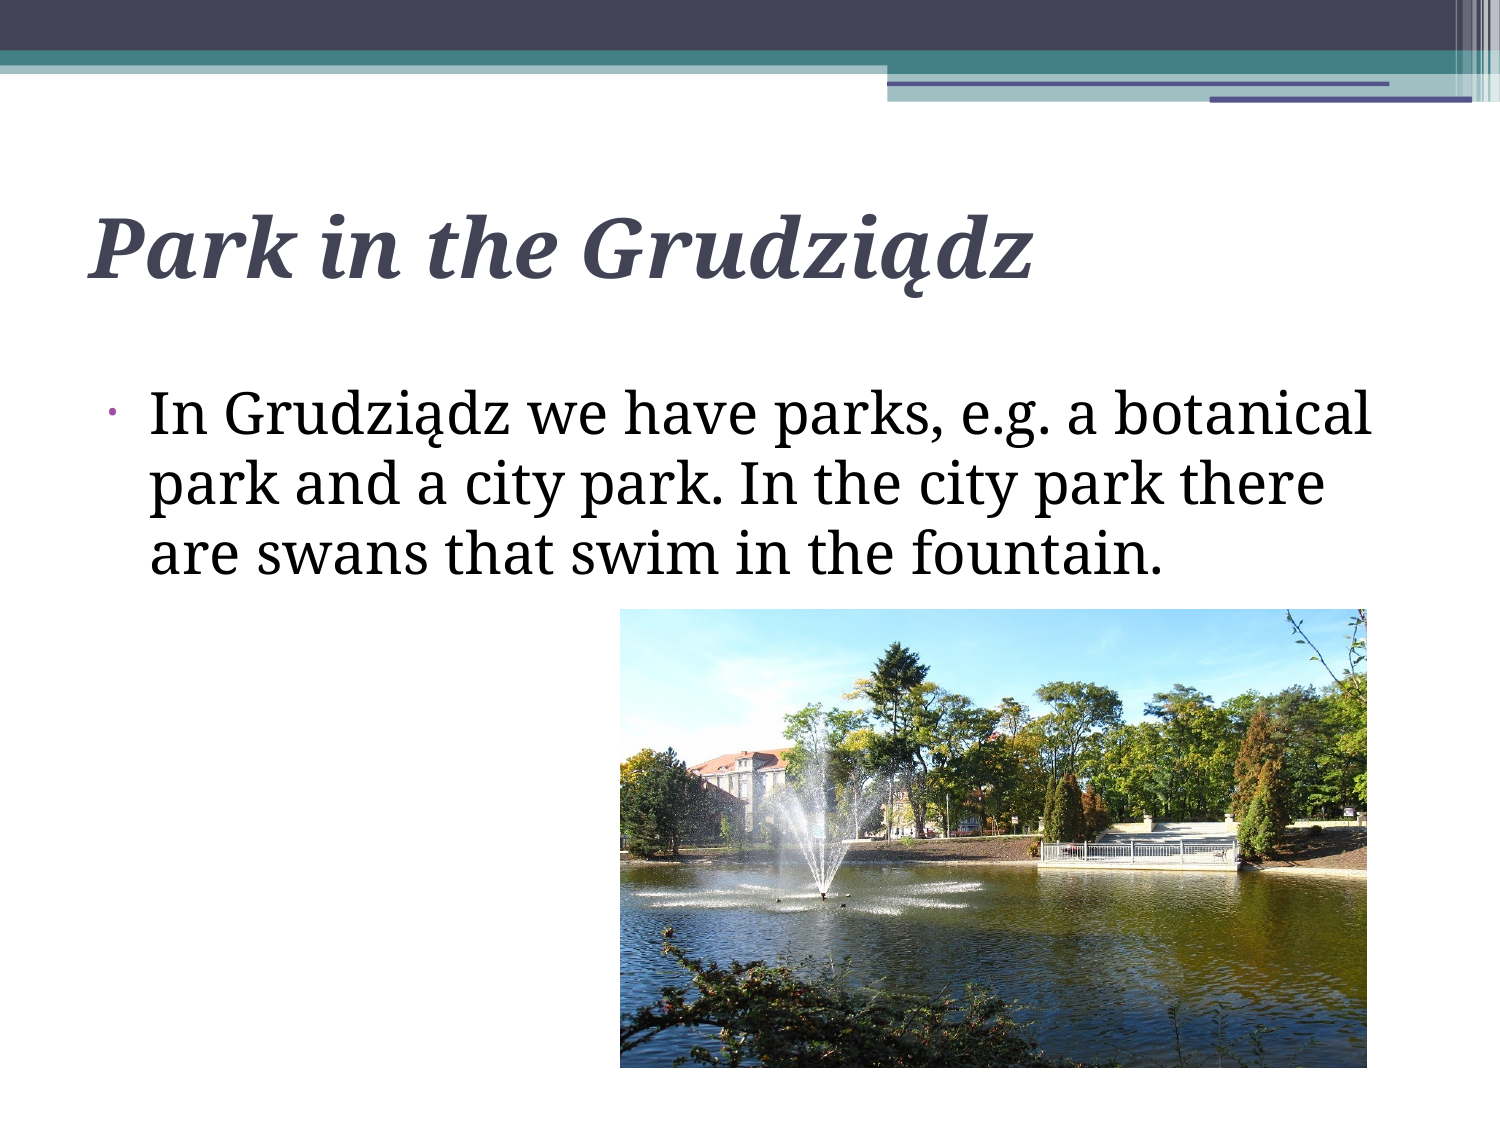

# Park in the Grudziądz
In Grudziądz we have parks, e.g. a botanical park and a city park. In the city park there are swans that swim in the fountain.